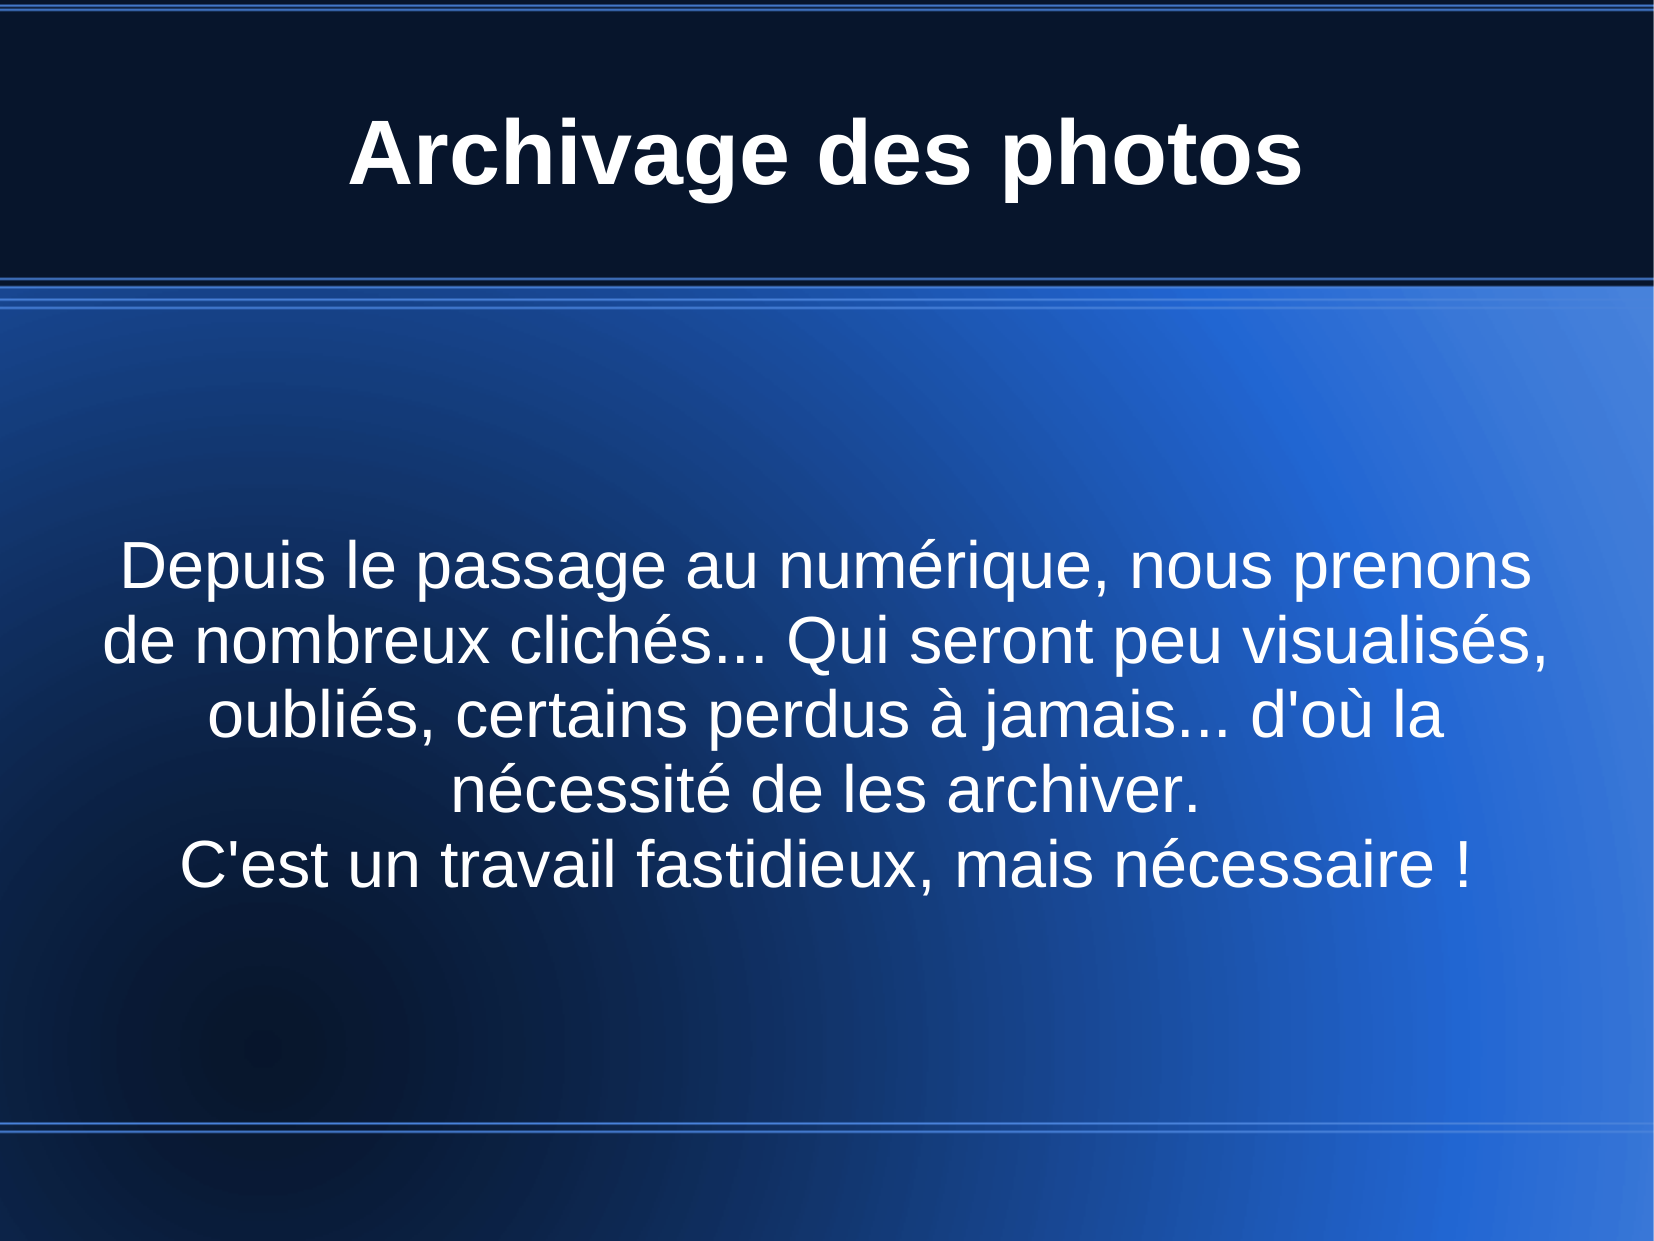

# Archivage des photos
Depuis le passage au numérique, nous prenons de nombreux clichés... Qui seront peu visualisés, oubliés, certains perdus à jamais... d'où la nécessité de les archiver.
C'est un travail fastidieux, mais nécessaire !